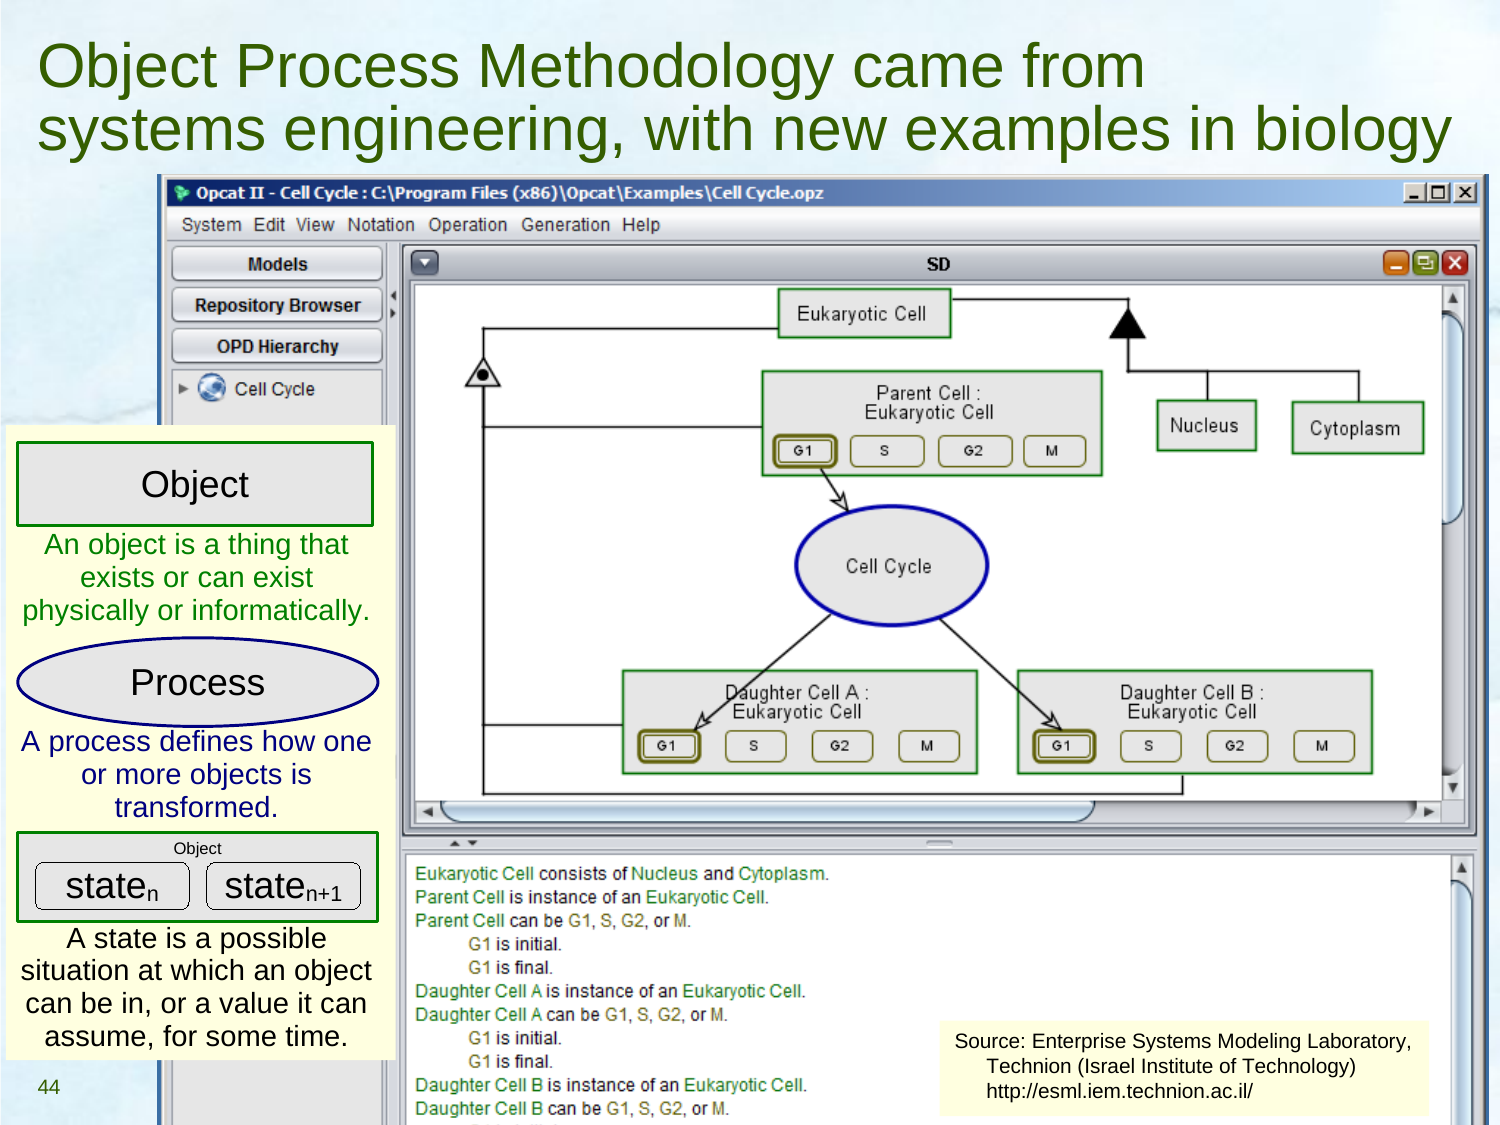

# Object Process Methodology came from systems engineering, with new examples in biology
An object is a thing that exists or can exist physically or informatically.
A process defines how one or more objects is transformed.
A state is a possible situation at which an object can be in, or a value it can assume, for some time.
Object
Process
Object
staten
staten+1
Source: Enterprise Systems Modeling Laboratory, Technion (Israel Institute of Technology) http://esml.iem.technion.ac.il/
Service Systems Thinking
44